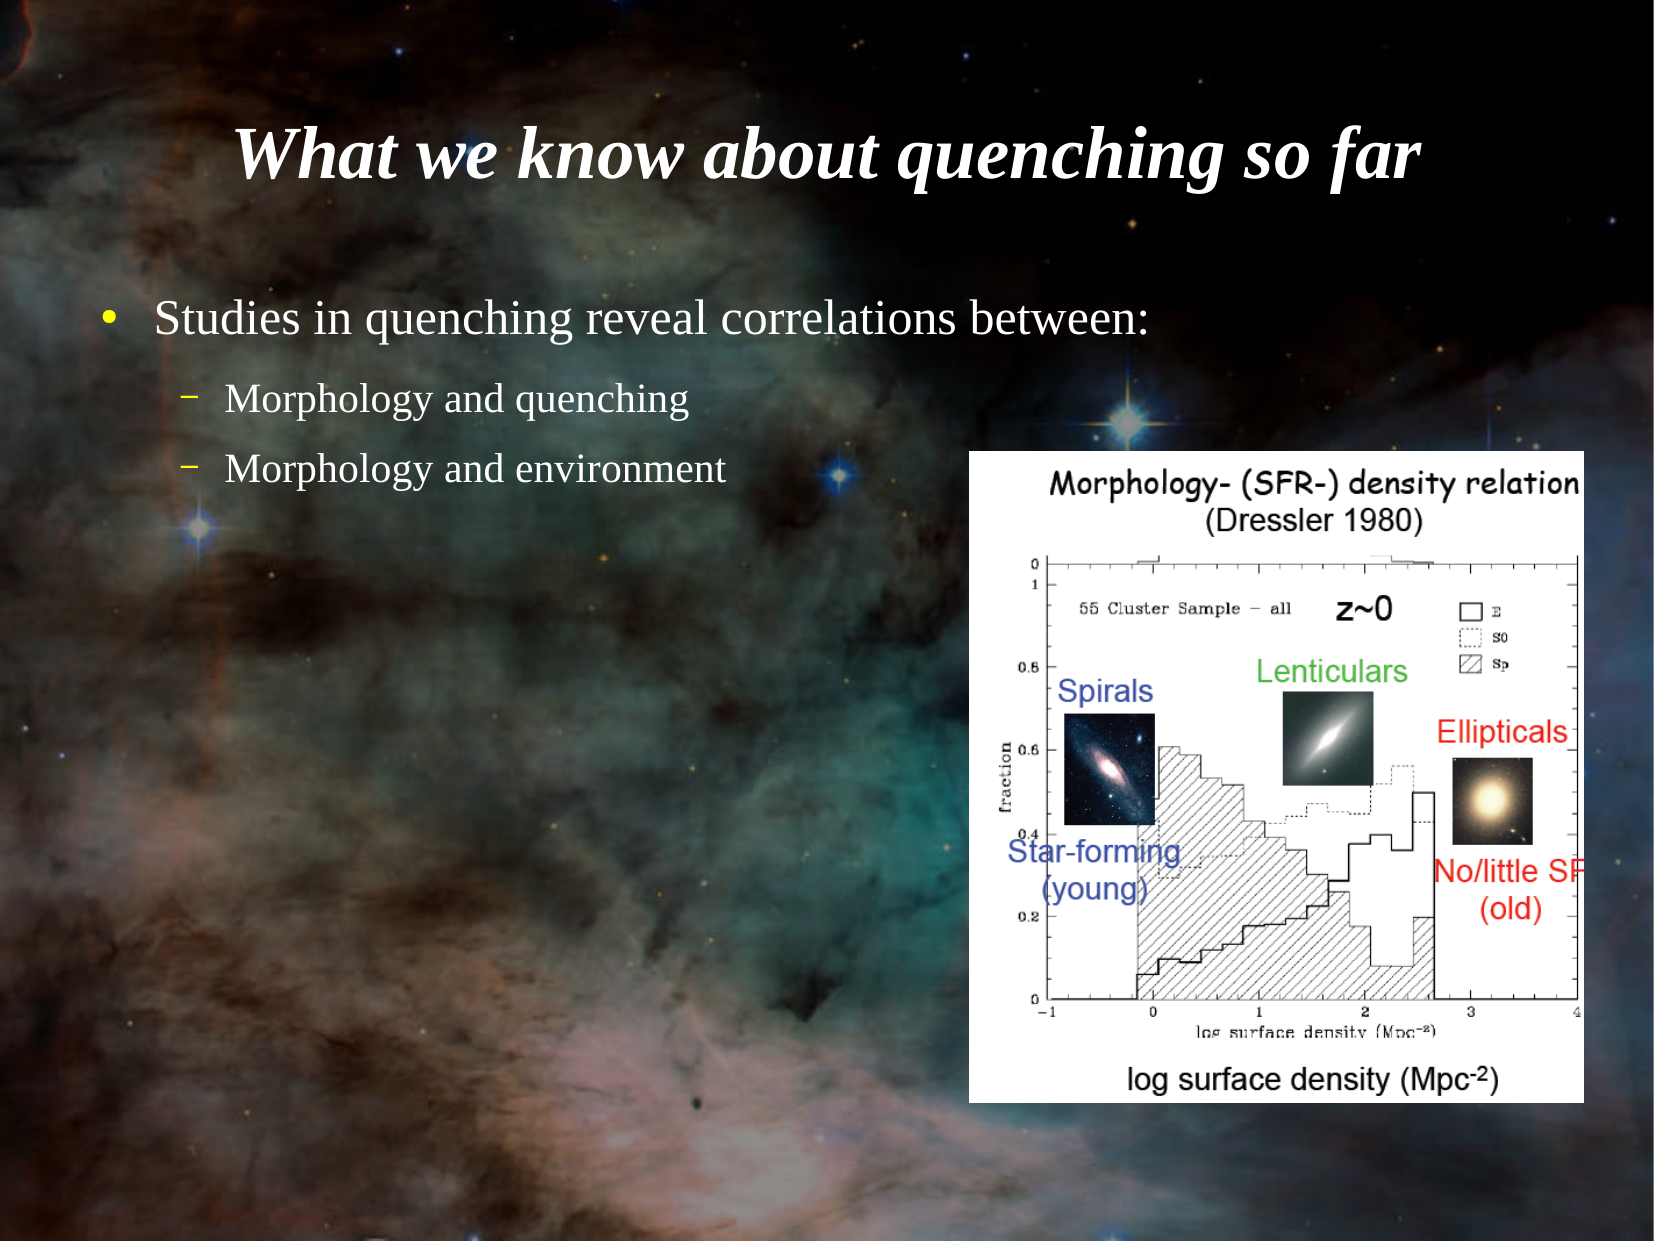

# What we know about quenching so far
Studies in quenching reveal correlations between:
Morphology and quenching
Morphology and environment